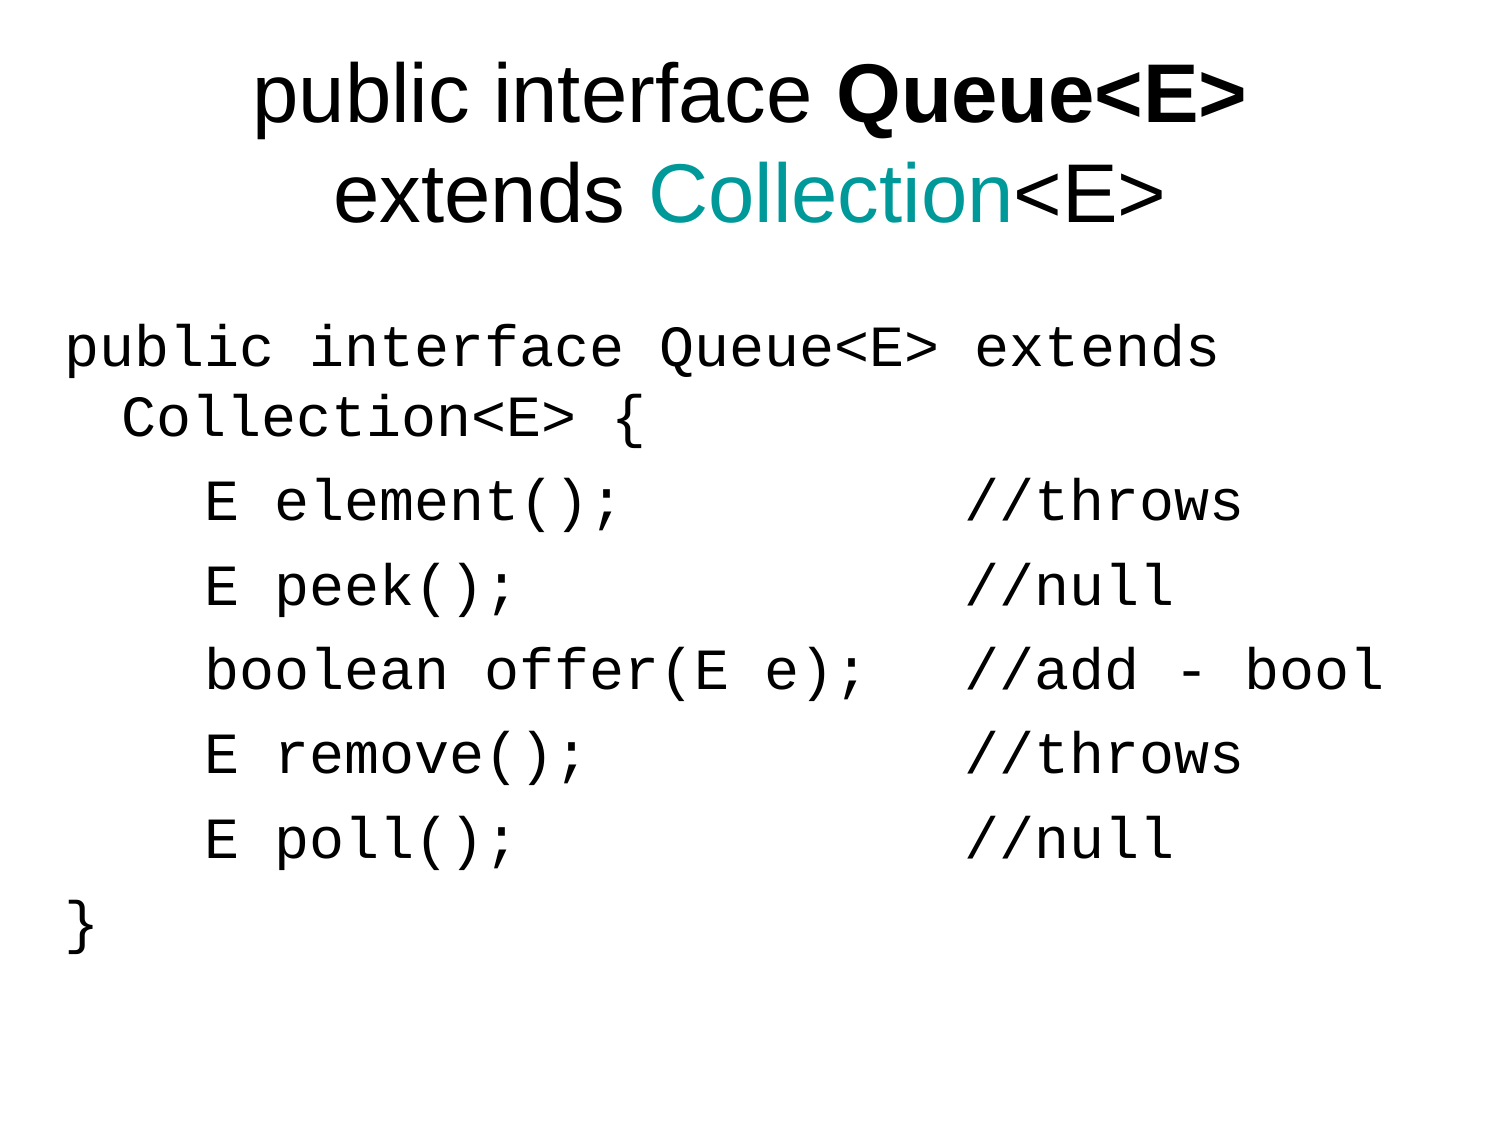

# public interface Queue<E> extends Collection<E>
public interface Queue<E> extends Collection<E> {
 E element();			//throws
 E peek();			//null
 boolean offer(E e);	//add - bool
 E remove();			//throws
 E poll();			//null
}